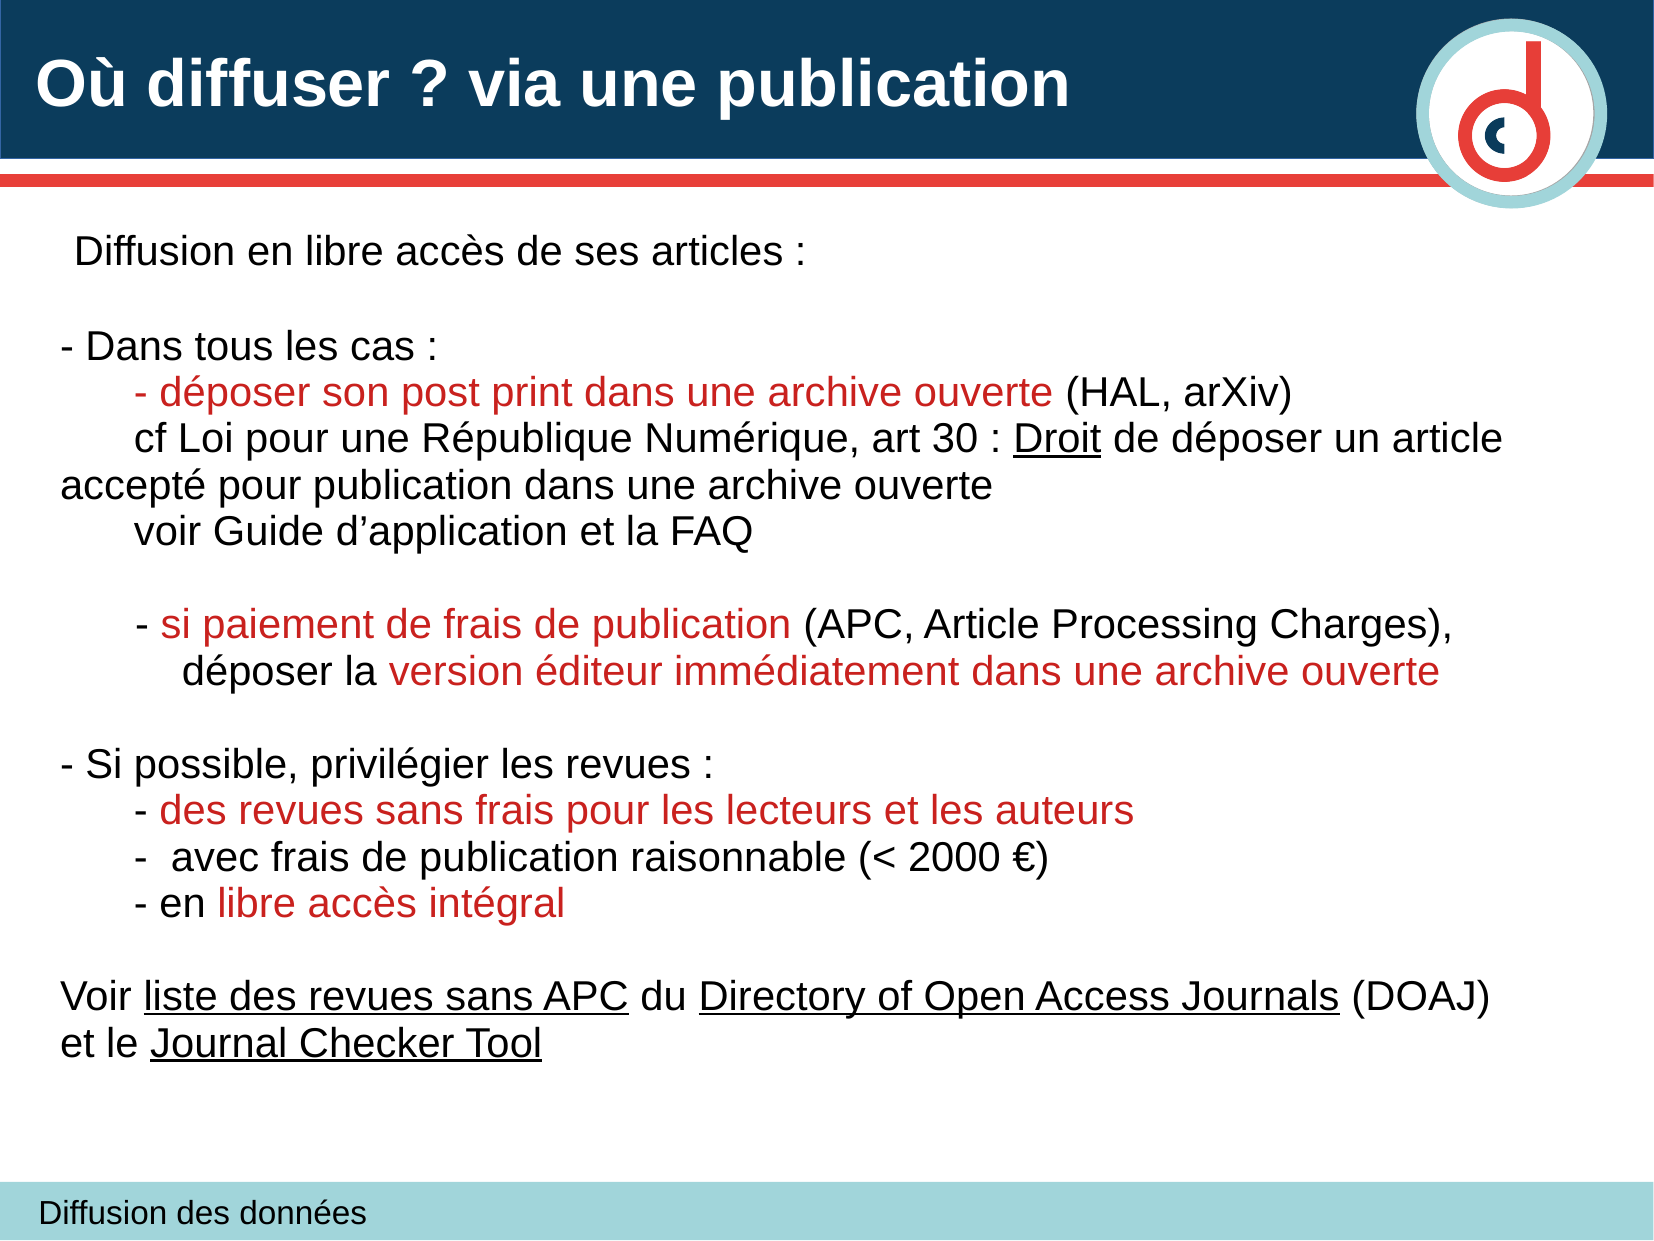

# Où diffuser ? via une publication
 Diffusion en libre accès de ses articles :
- Dans tous les cas :
	- déposer son post print dans une archive ouverte (HAL, arXiv)
	cf Loi pour une République Numérique, art 30 : Droit de déposer un article accepté pour publication dans une archive ouverte
	voir Guide d’application et la FAQ
- si paiement de frais de publication (APC, Article Processing Charges), déposer la version éditeur immédiatement dans une archive ouverte
- Si possible, privilégier les revues :
	- des revues sans frais pour les lecteurs et les auteurs
	- avec frais de publication raisonnable (< 2000 €)
	- en libre accès intégral
Voir liste des revues sans APC du Directory of Open Access Journals (DOAJ) et le Journal Checker Tool
Diffusion des données